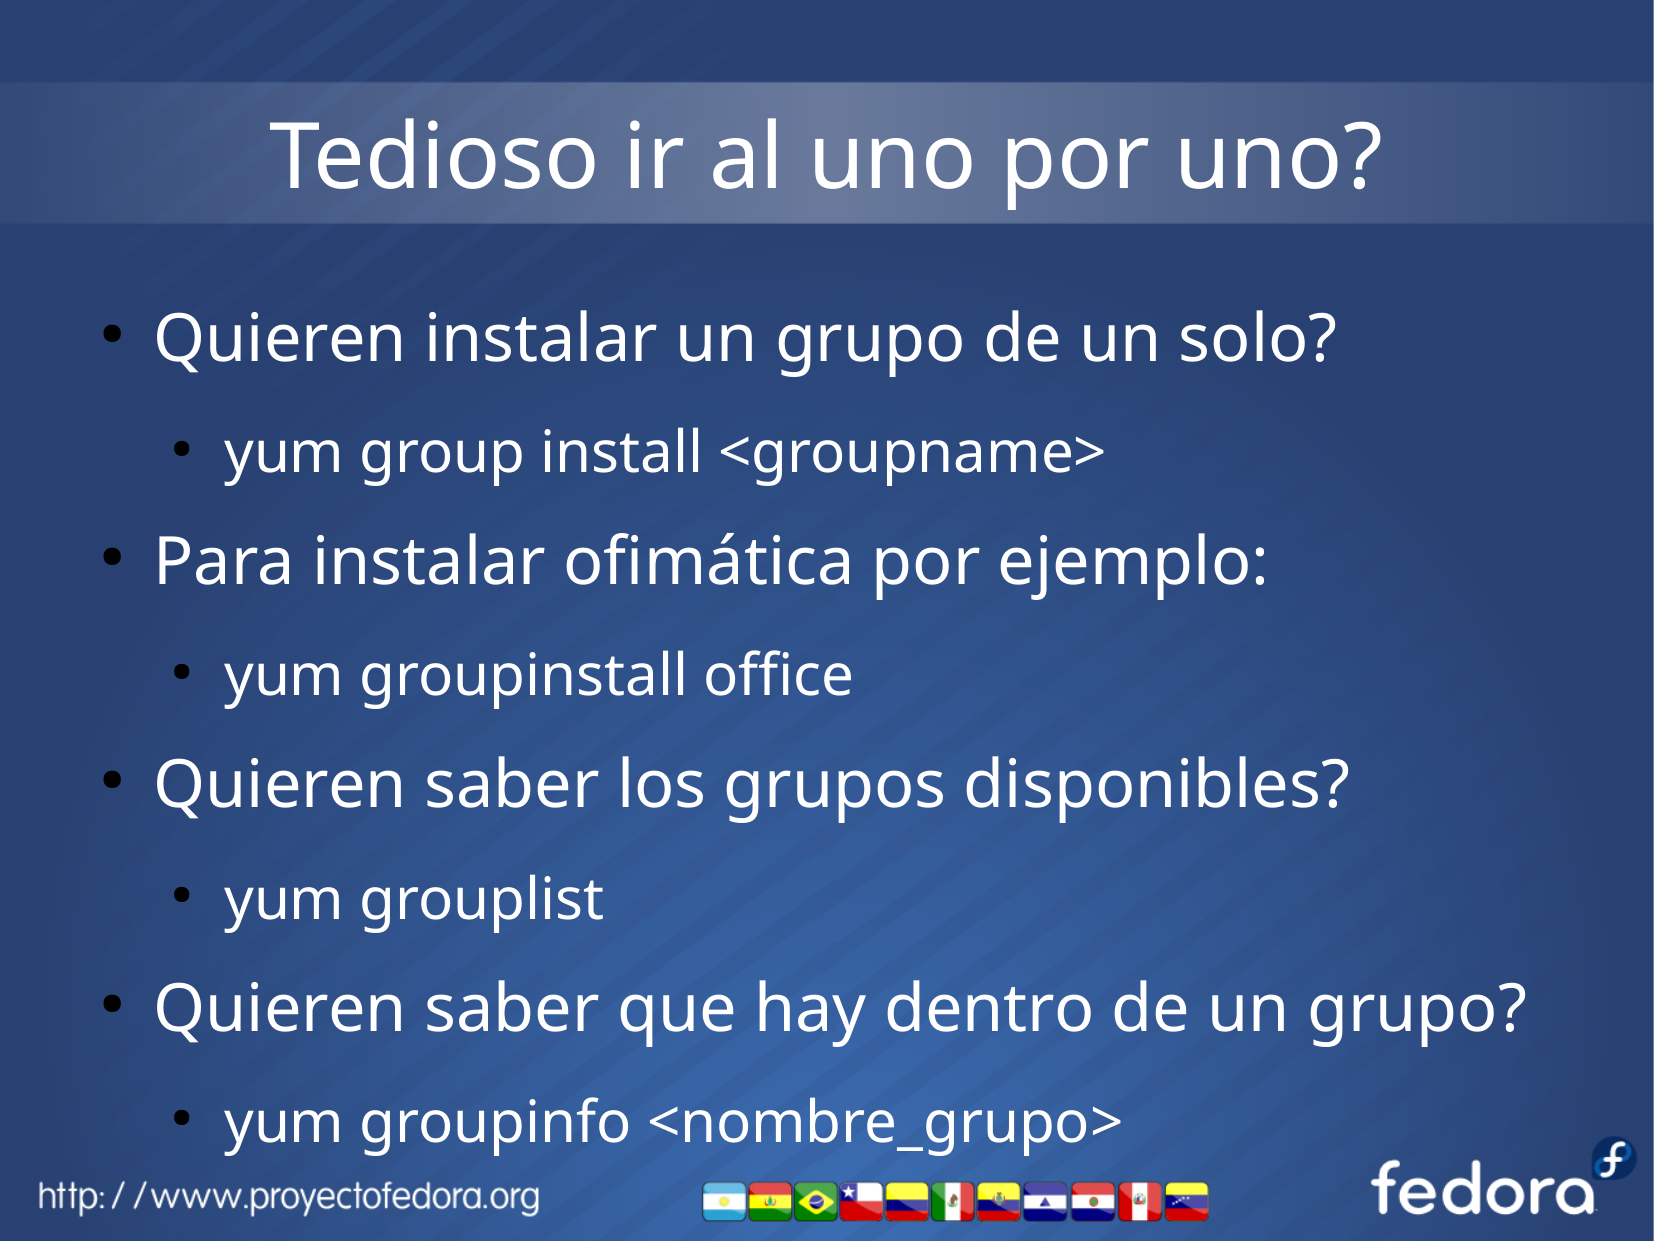

# Tedioso ir al uno por uno?
Quieren instalar un grupo de un solo?
yum group install <groupname>
Para instalar ofimática por ejemplo:
yum groupinstall office
Quieren saber los grupos disponibles?
yum grouplist
Quieren saber que hay dentro de un grupo?
yum groupinfo <nombre_grupo>